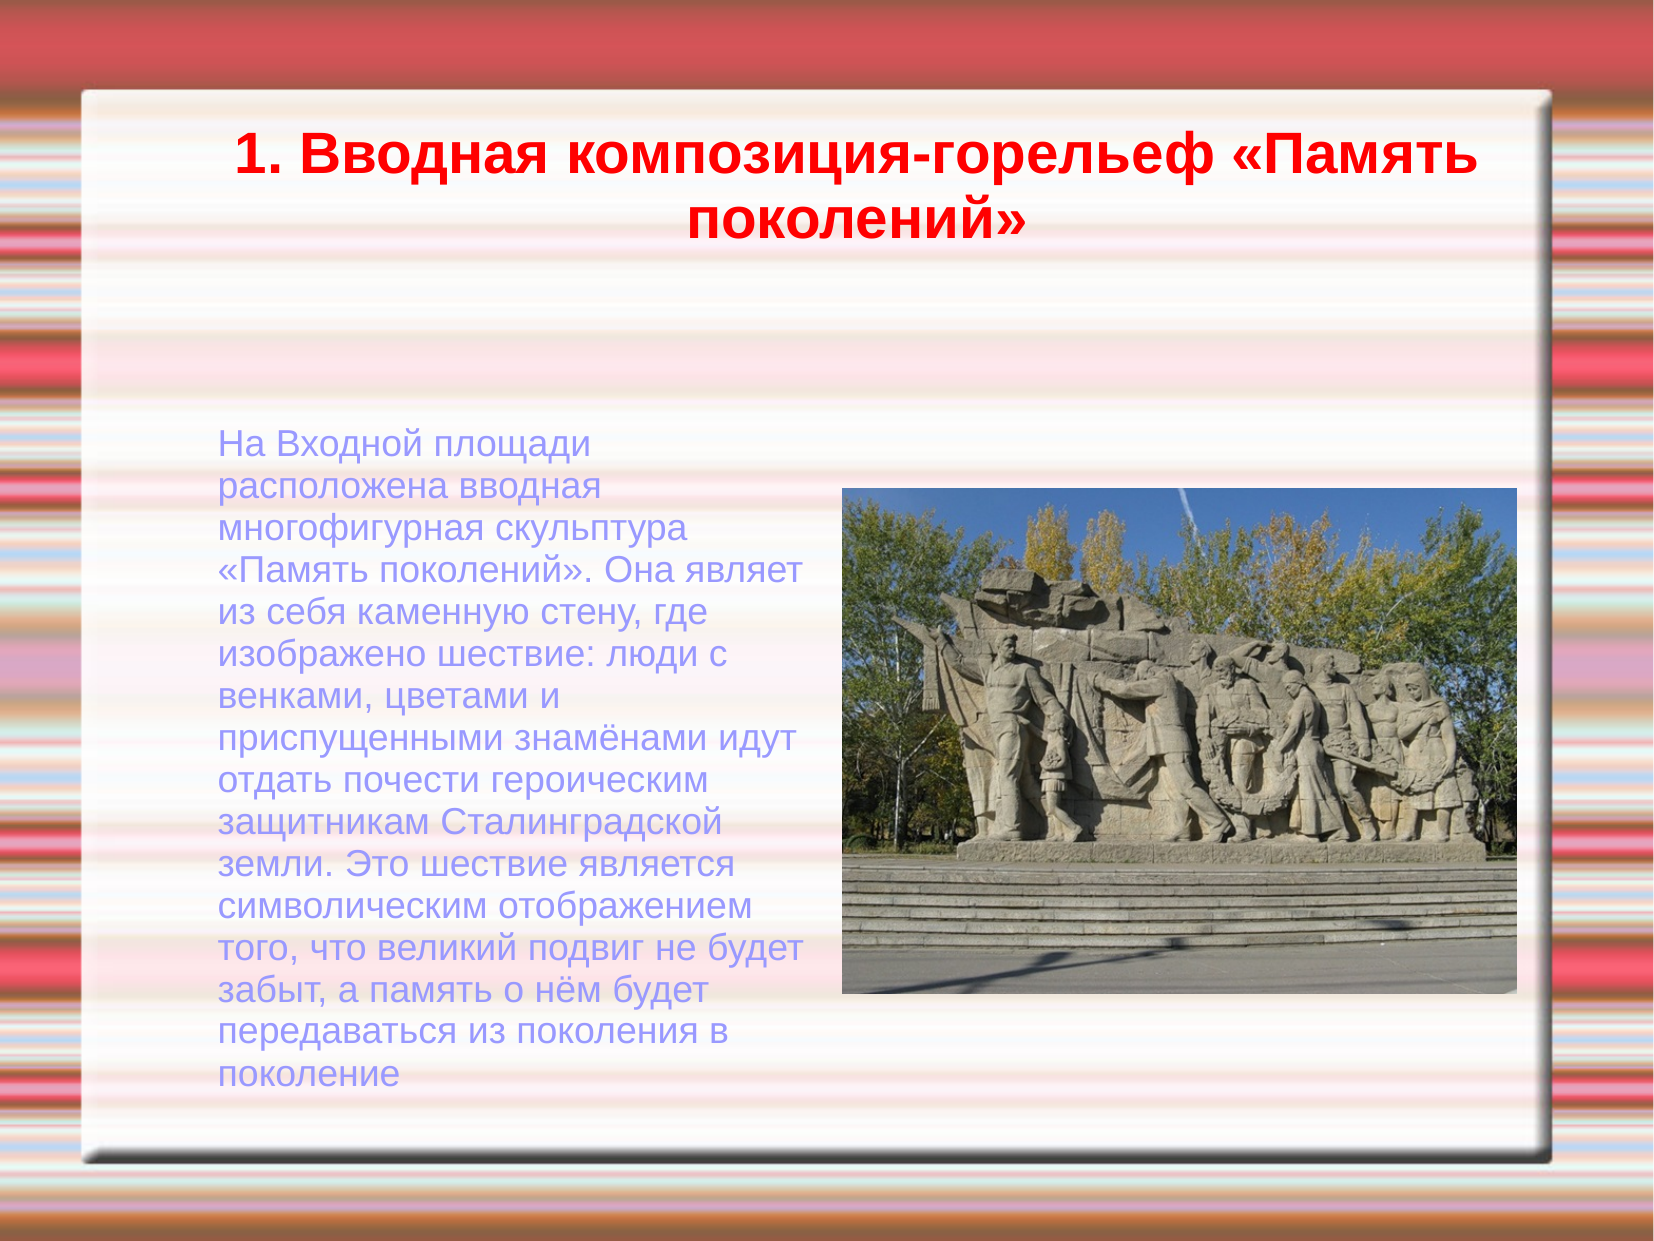

# 1. Вводная композиция-горельеф «Память поколений»
На Входной площади расположена вводная многофигурная скульптура «Память поколений». Она являет из себя каменную стену, где изображено шествие: люди с венками, цветами и приспущенными знамёнами идут отдать почести героическим защитникам Сталинградской земли. Это шествие является символическим отображением того, что великий подвиг не будет забыт, а память о нём будет передаваться из поколения в поколение